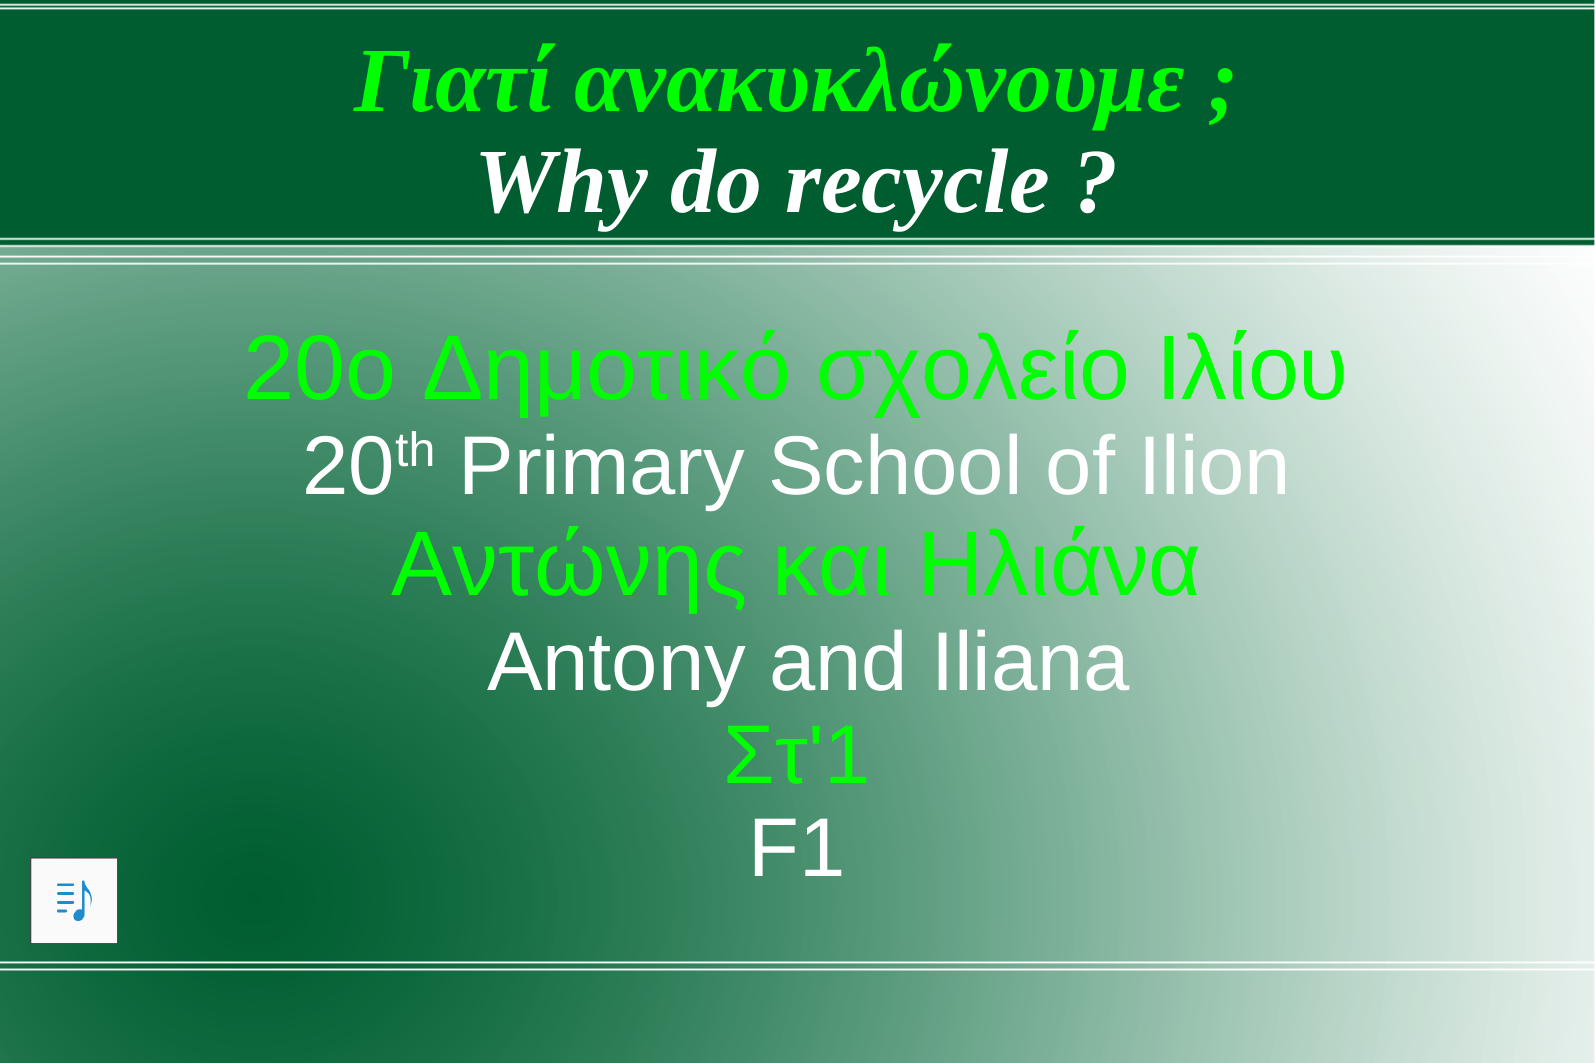

# Γιατί ανακυκλώνουμε ; Why do recycle ?
20ο Δημοτικό σχολείο Ιλίου
20th Primary School of Ilion
Αντώνης και Ηλιάνα
 Antony and Iliana
Στ'1
F1